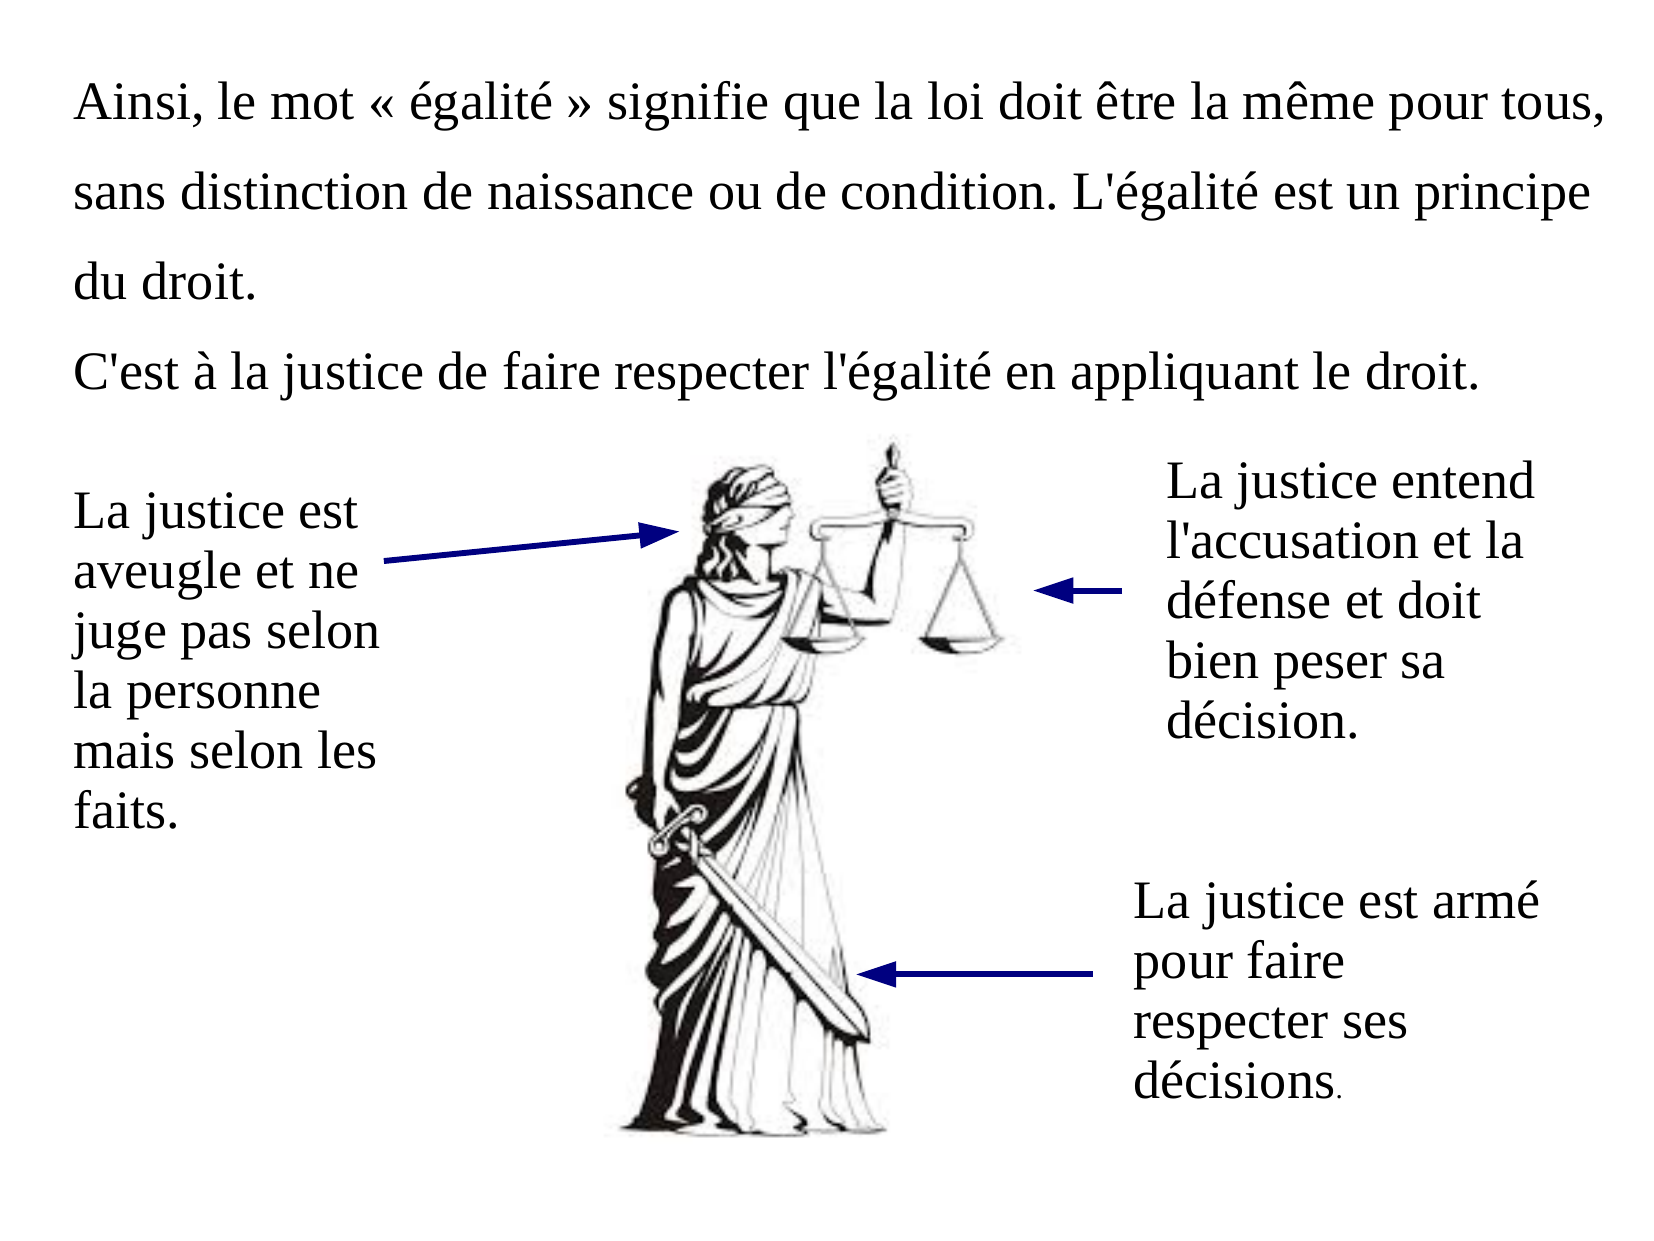

Ainsi, le mot « égalité » signifie que la loi doit être la même pour tous, sans distinction de naissance ou de condition. L'égalité est un principe du droit.
C'est à la justice de faire respecter l'égalité en appliquant le droit.
La justice entend l'accusation et la défense et doit bien peser sa décision.
La justice est aveugle et ne juge pas selon la personne mais selon les faits.
La justice est armé pour faire respecter ses décisions.